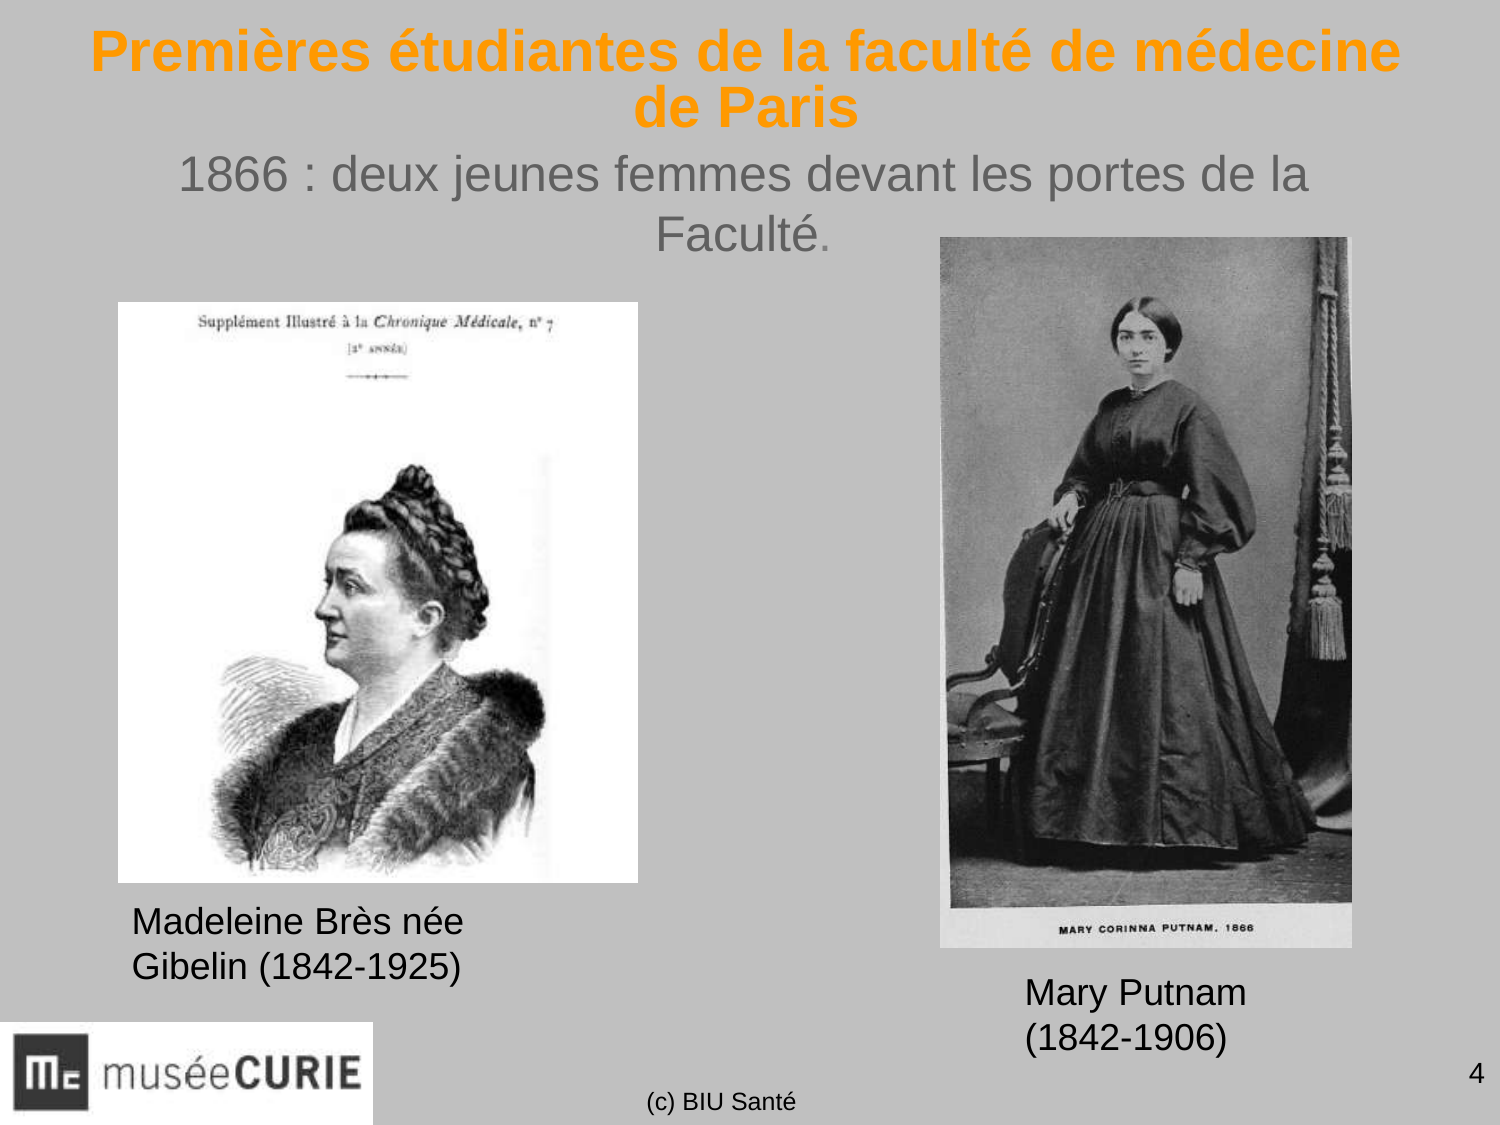

Premières étudiantes de la faculté de médecine de Paris
1866 : deux jeunes femmes devant les portes de la Faculté.
Madeleine Brès née Gibelin (1842-1925)
Mary Putnam (1842-1906)
(c) BIU Santé